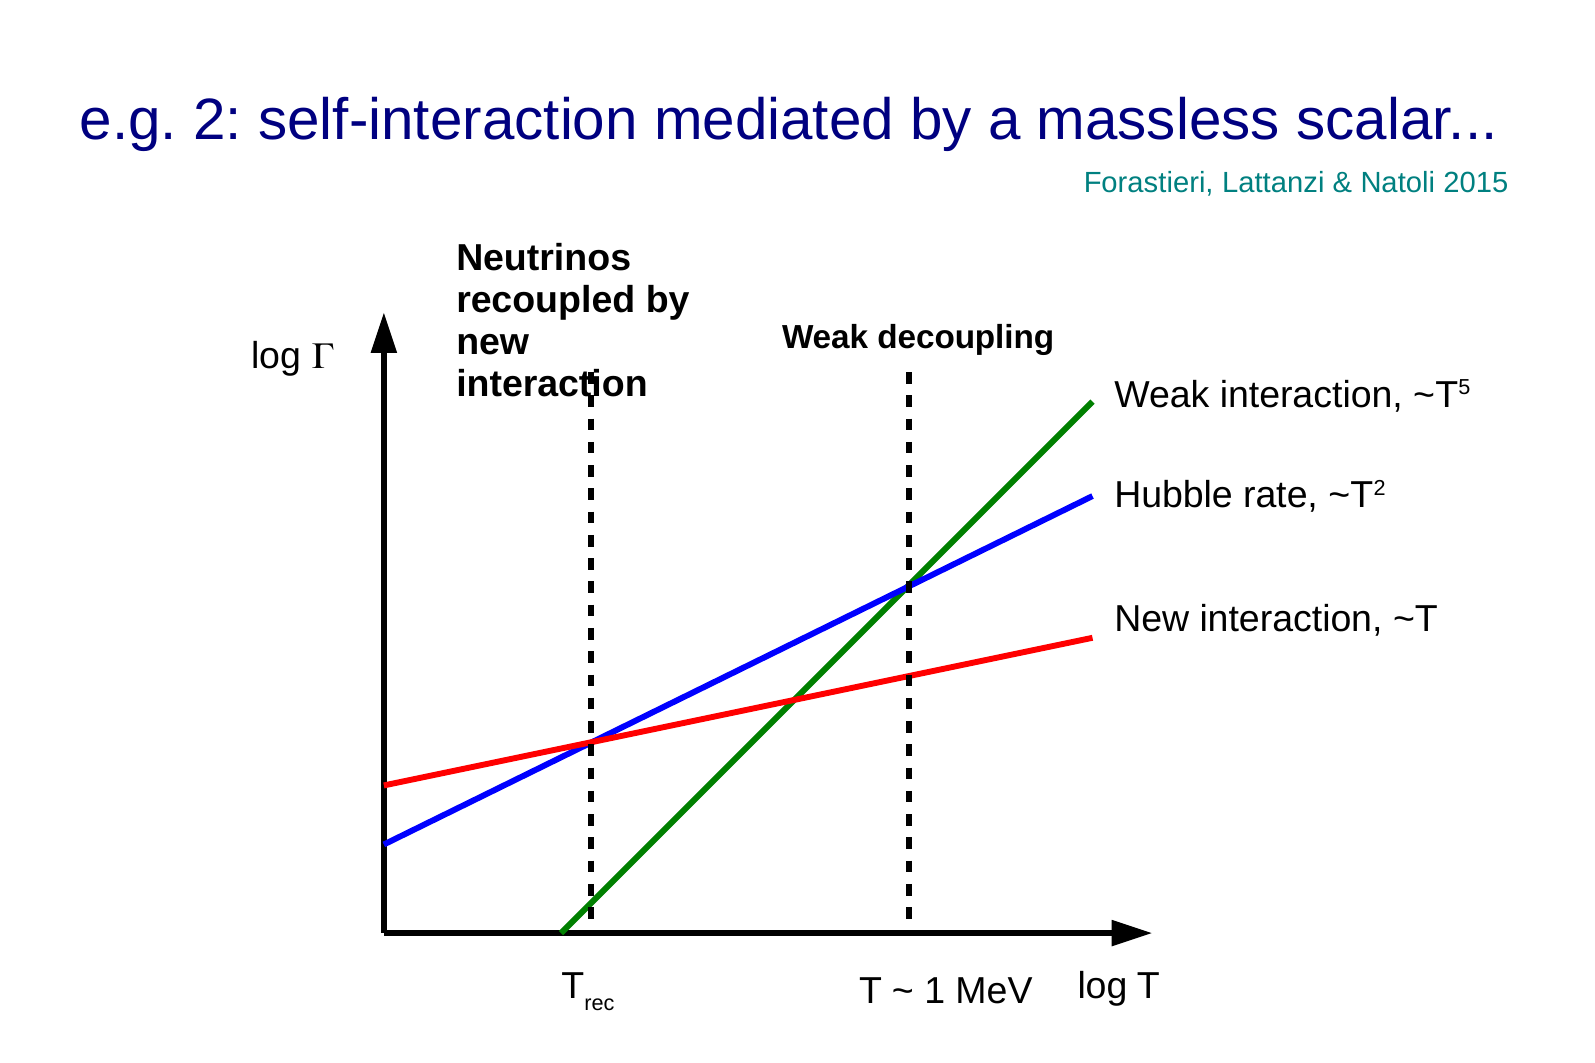

# e.g. 2: self-interaction mediated by a massless scalar...
Forastieri, Lattanzi & Natoli 2015
Neutrinos
recoupled by
new interaction
Weak decoupling
log Γ
Weak interaction, ~T5
Hubble rate, ~T2
New interaction, ~T
 Trec
log T
T ~ 1 MeV